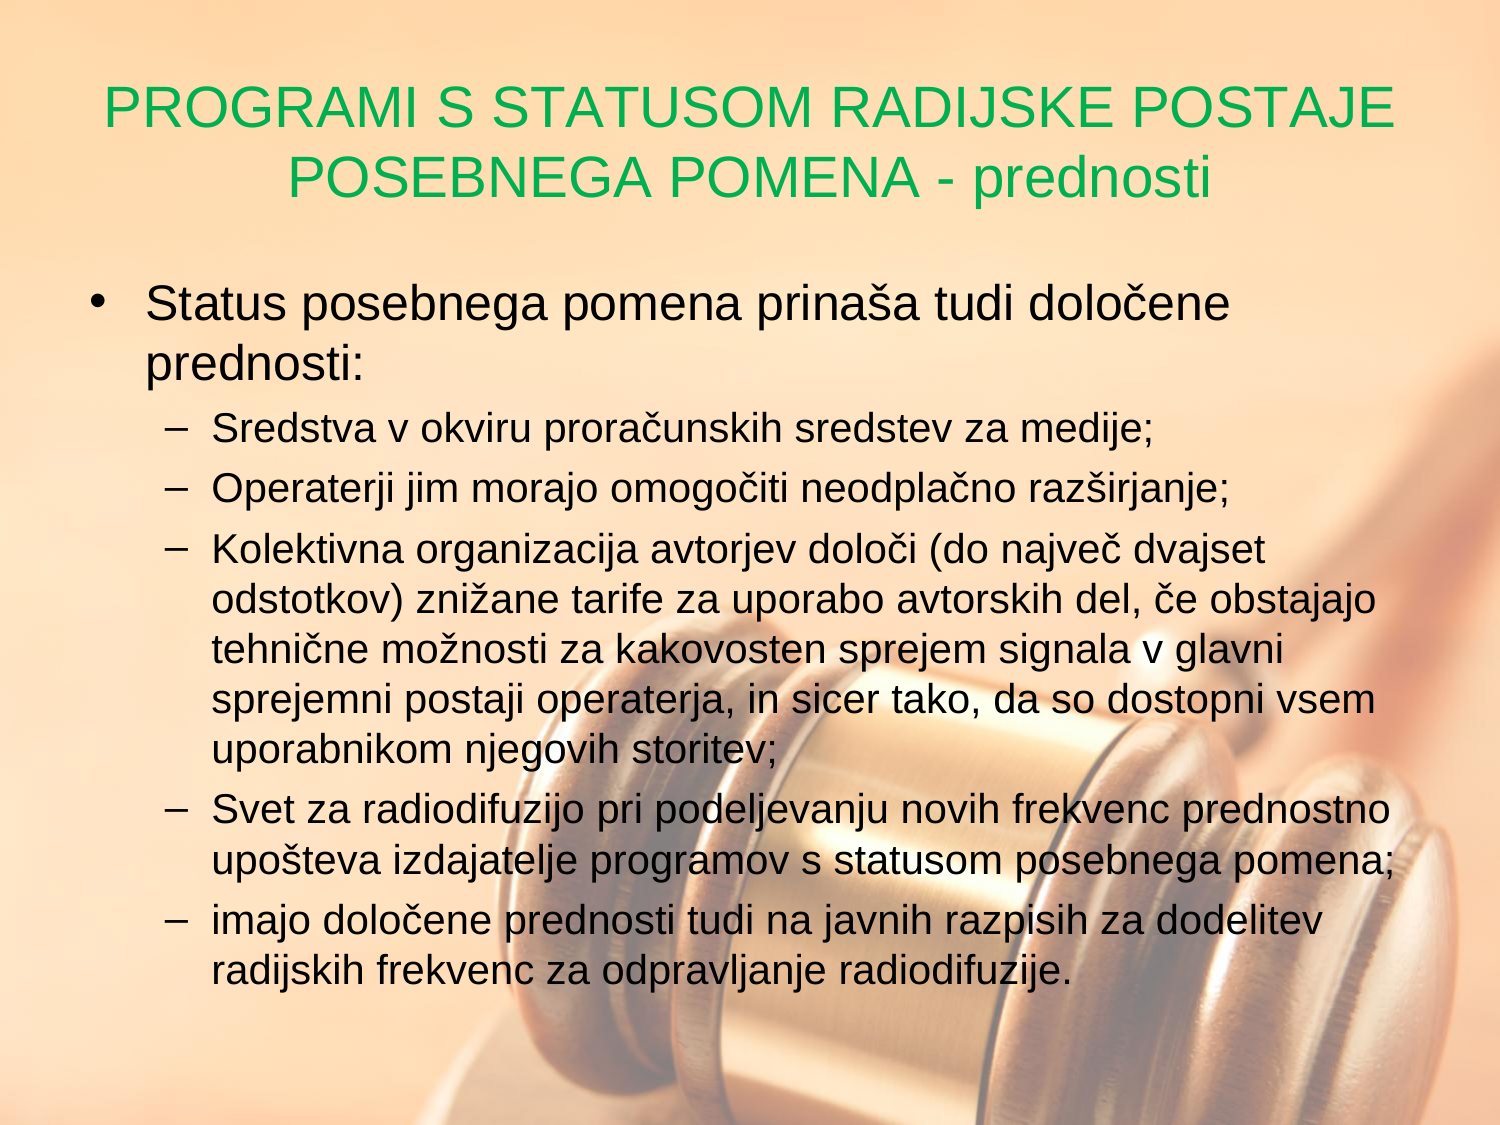

PROGRAMI S STATUSOM RADIJSKE POSTAJE POSEBNEGA POMENA - prednosti
Status posebnega pomena prinaša tudi določene prednosti:
Sredstva v okviru proračunskih sredstev za medije;
Operaterji jim morajo omogočiti neodplačno razširjanje;
Kolektivna organizacija avtorjev določi (do največ dvajset odstotkov) znižane tarife za uporabo avtorskih del, če obstajajo tehnične možnosti za kakovosten sprejem signala v glavni sprejemni postaji operaterja, in sicer tako, da so dostopni vsem uporabnikom njegovih storitev;
Svet za radiodifuzijo pri podeljevanju novih frekvenc prednostno upošteva izdajatelje programov s statusom posebnega pomena;
imajo določene prednosti tudi na javnih razpisih za dodelitev radijskih frekvenc za odpravljanje radiodifuzije.